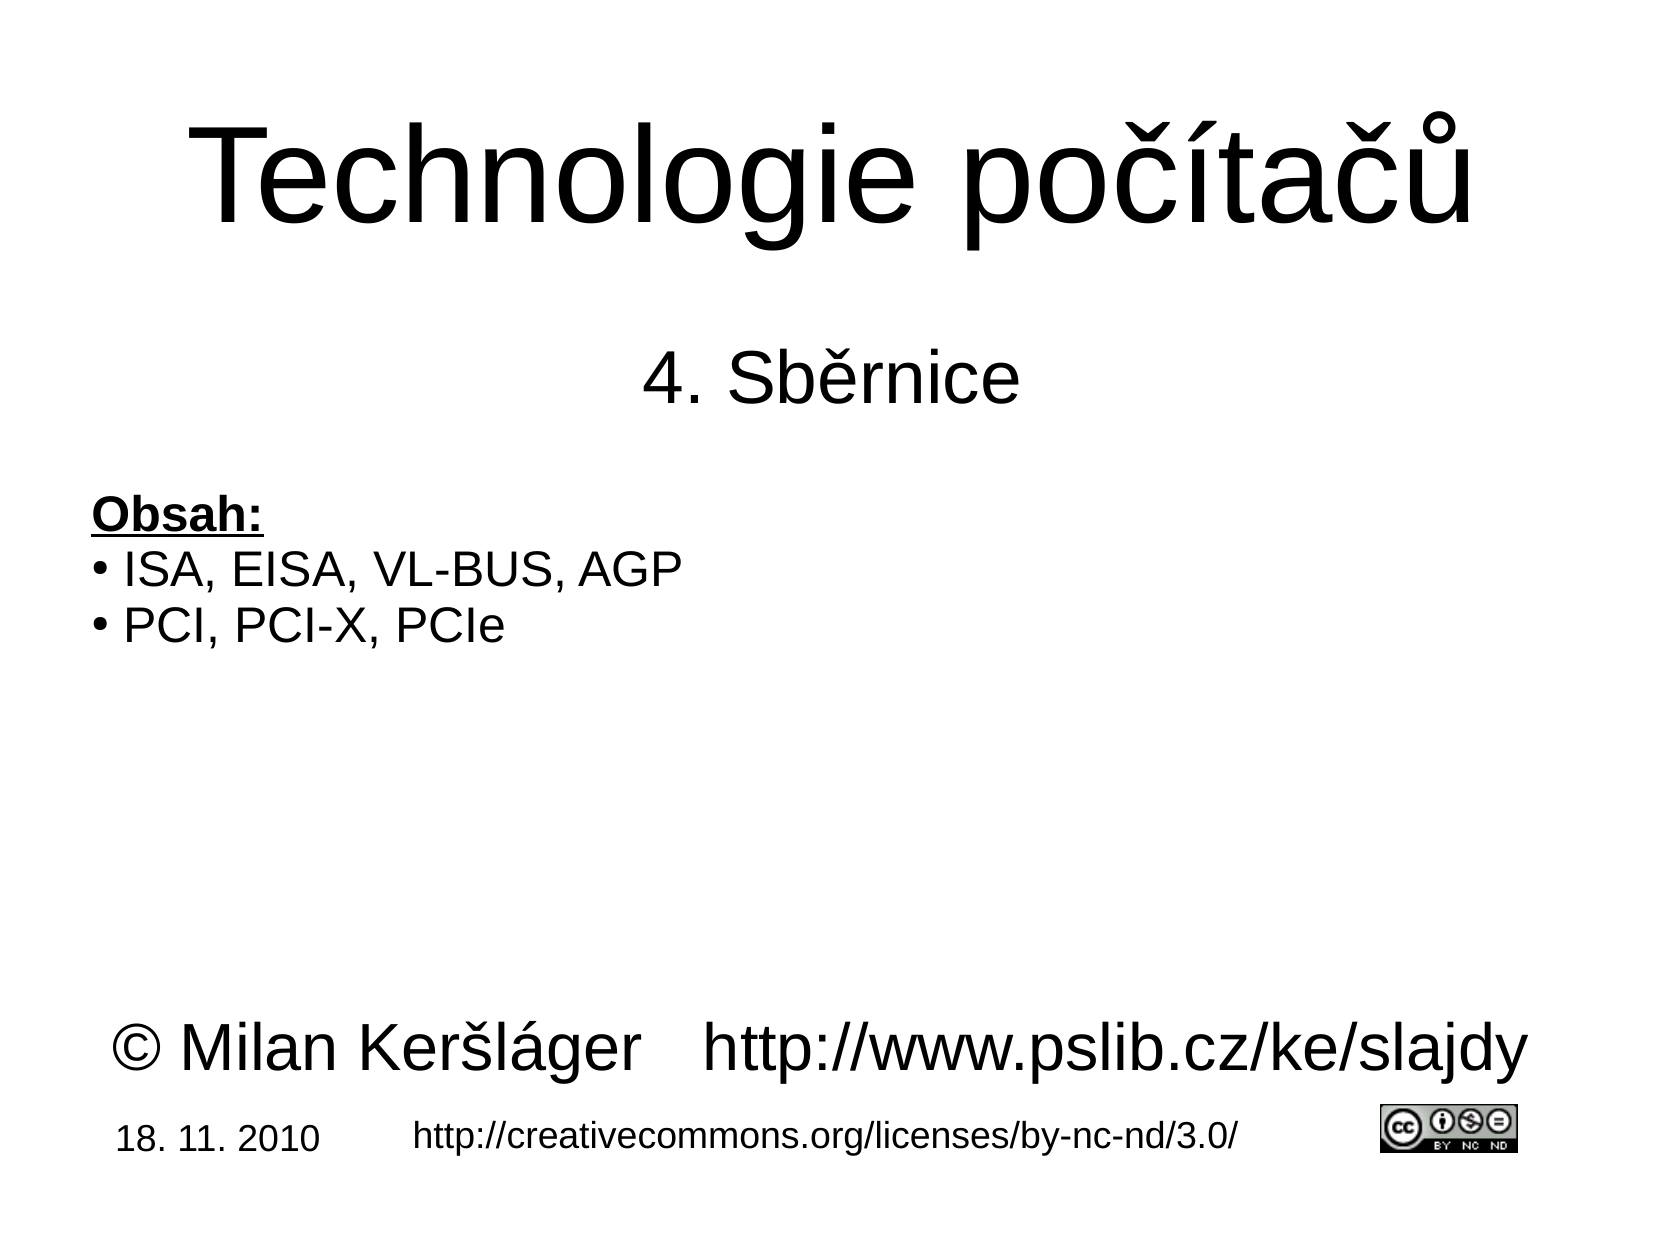

# Technologie počítačů 4. Sběrnice
Obsah:
 ISA, EISA, VL-BUS, AGP
 PCI, PCI-X, PCIe
© Milan Keršláger	http://www.pslib.cz/ke/slajdy
http://creativecommons.org/licenses/by-nc-nd/3.0/
18. 11. 2010